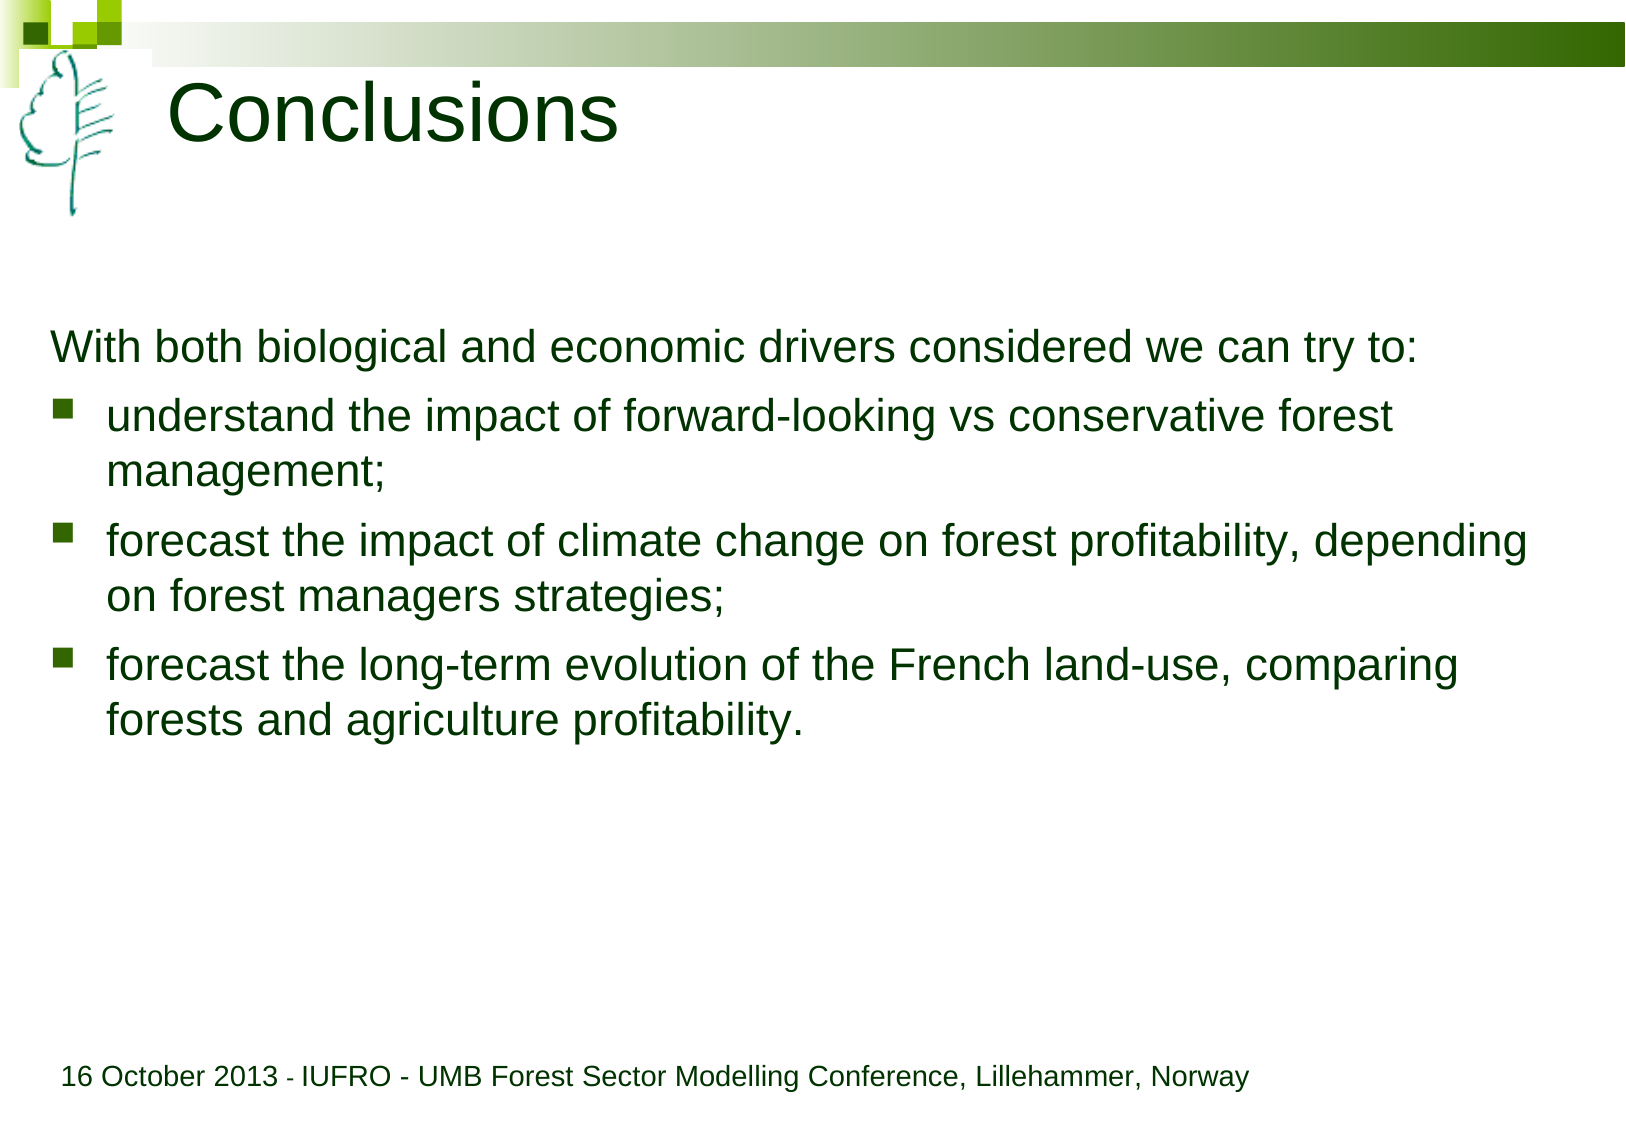

# Conclusions
With both biological and economic drivers considered we can try to:
understand the impact of forward-looking vs conservative forest management;
forecast the impact of climate change on forest profitability, depending on forest managers strategies;
forecast the long-term evolution of the French land-use, comparing forests and agriculture profitability.